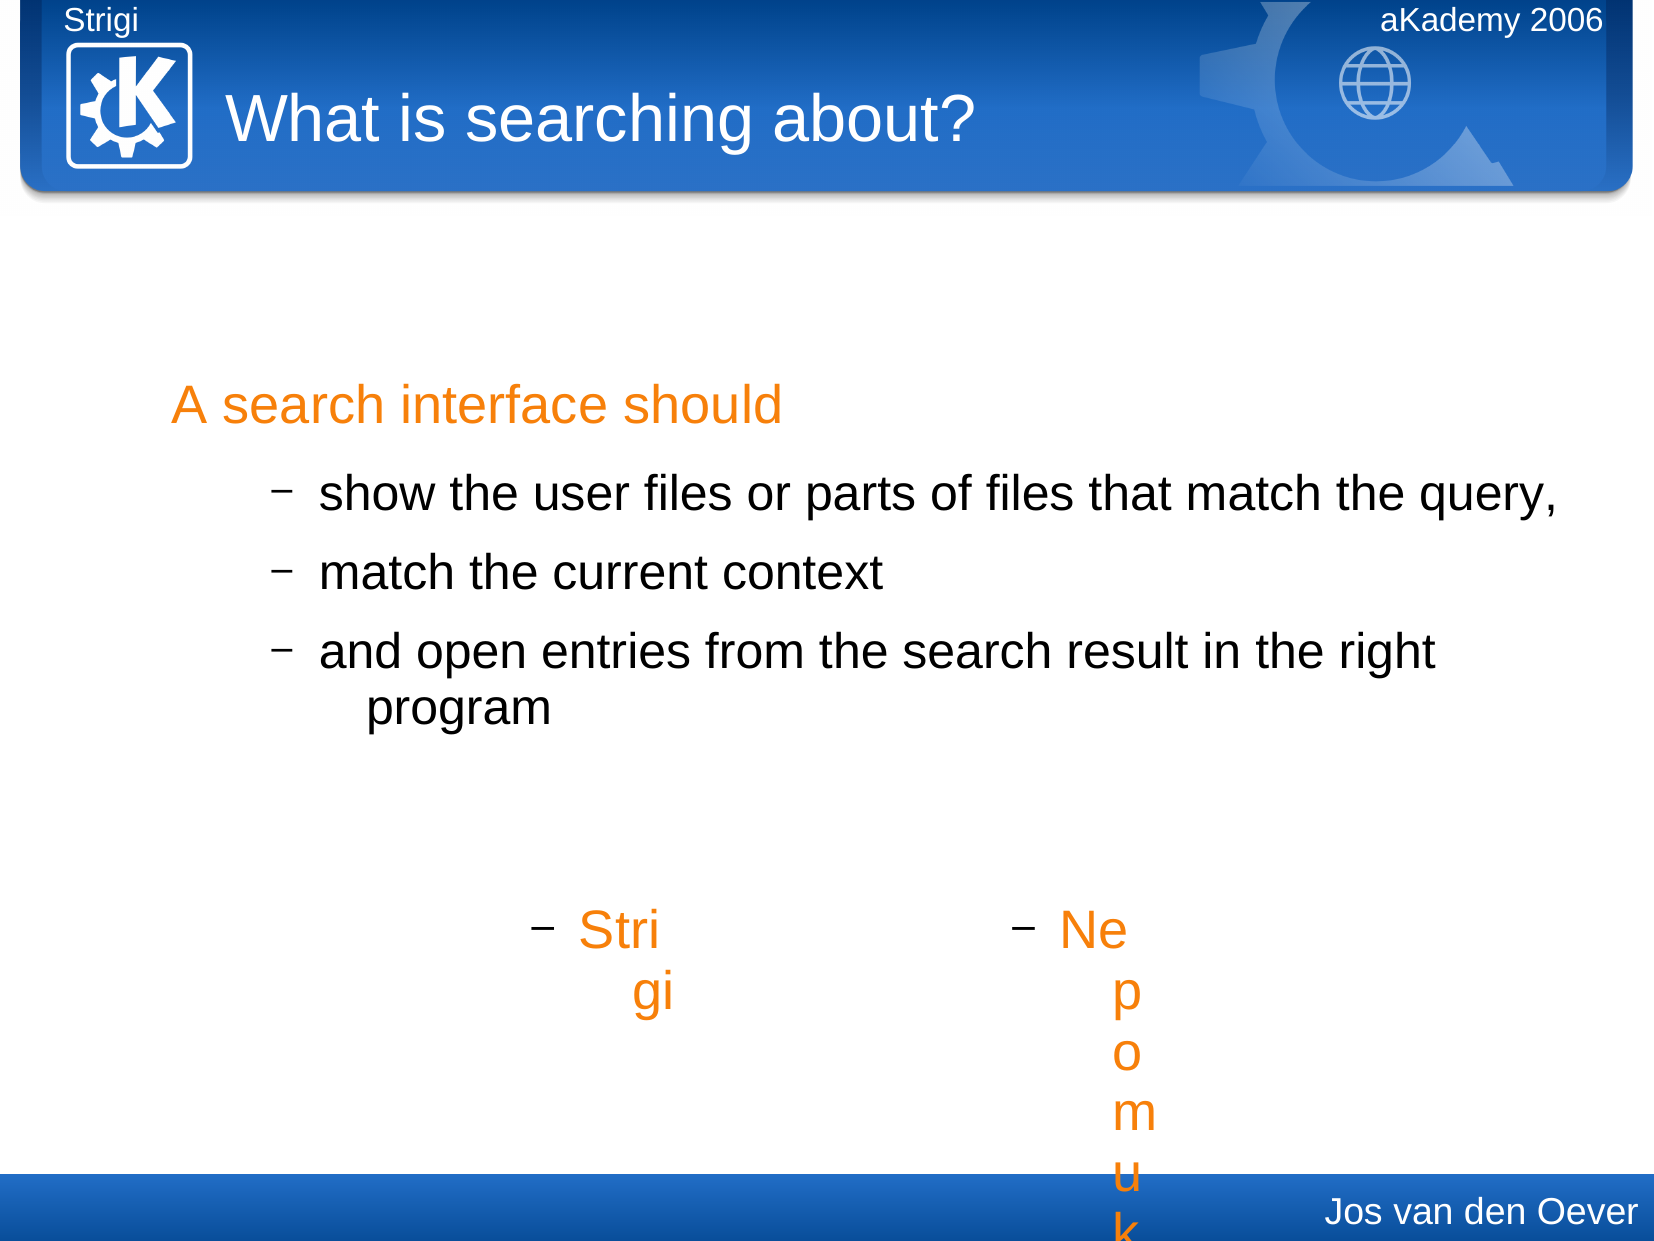

# What is searching about?
A search interface should
show the user files or parts of files that match the query,
match the current context
and open entries from the search result in the right program
Strigi
Nepomuk